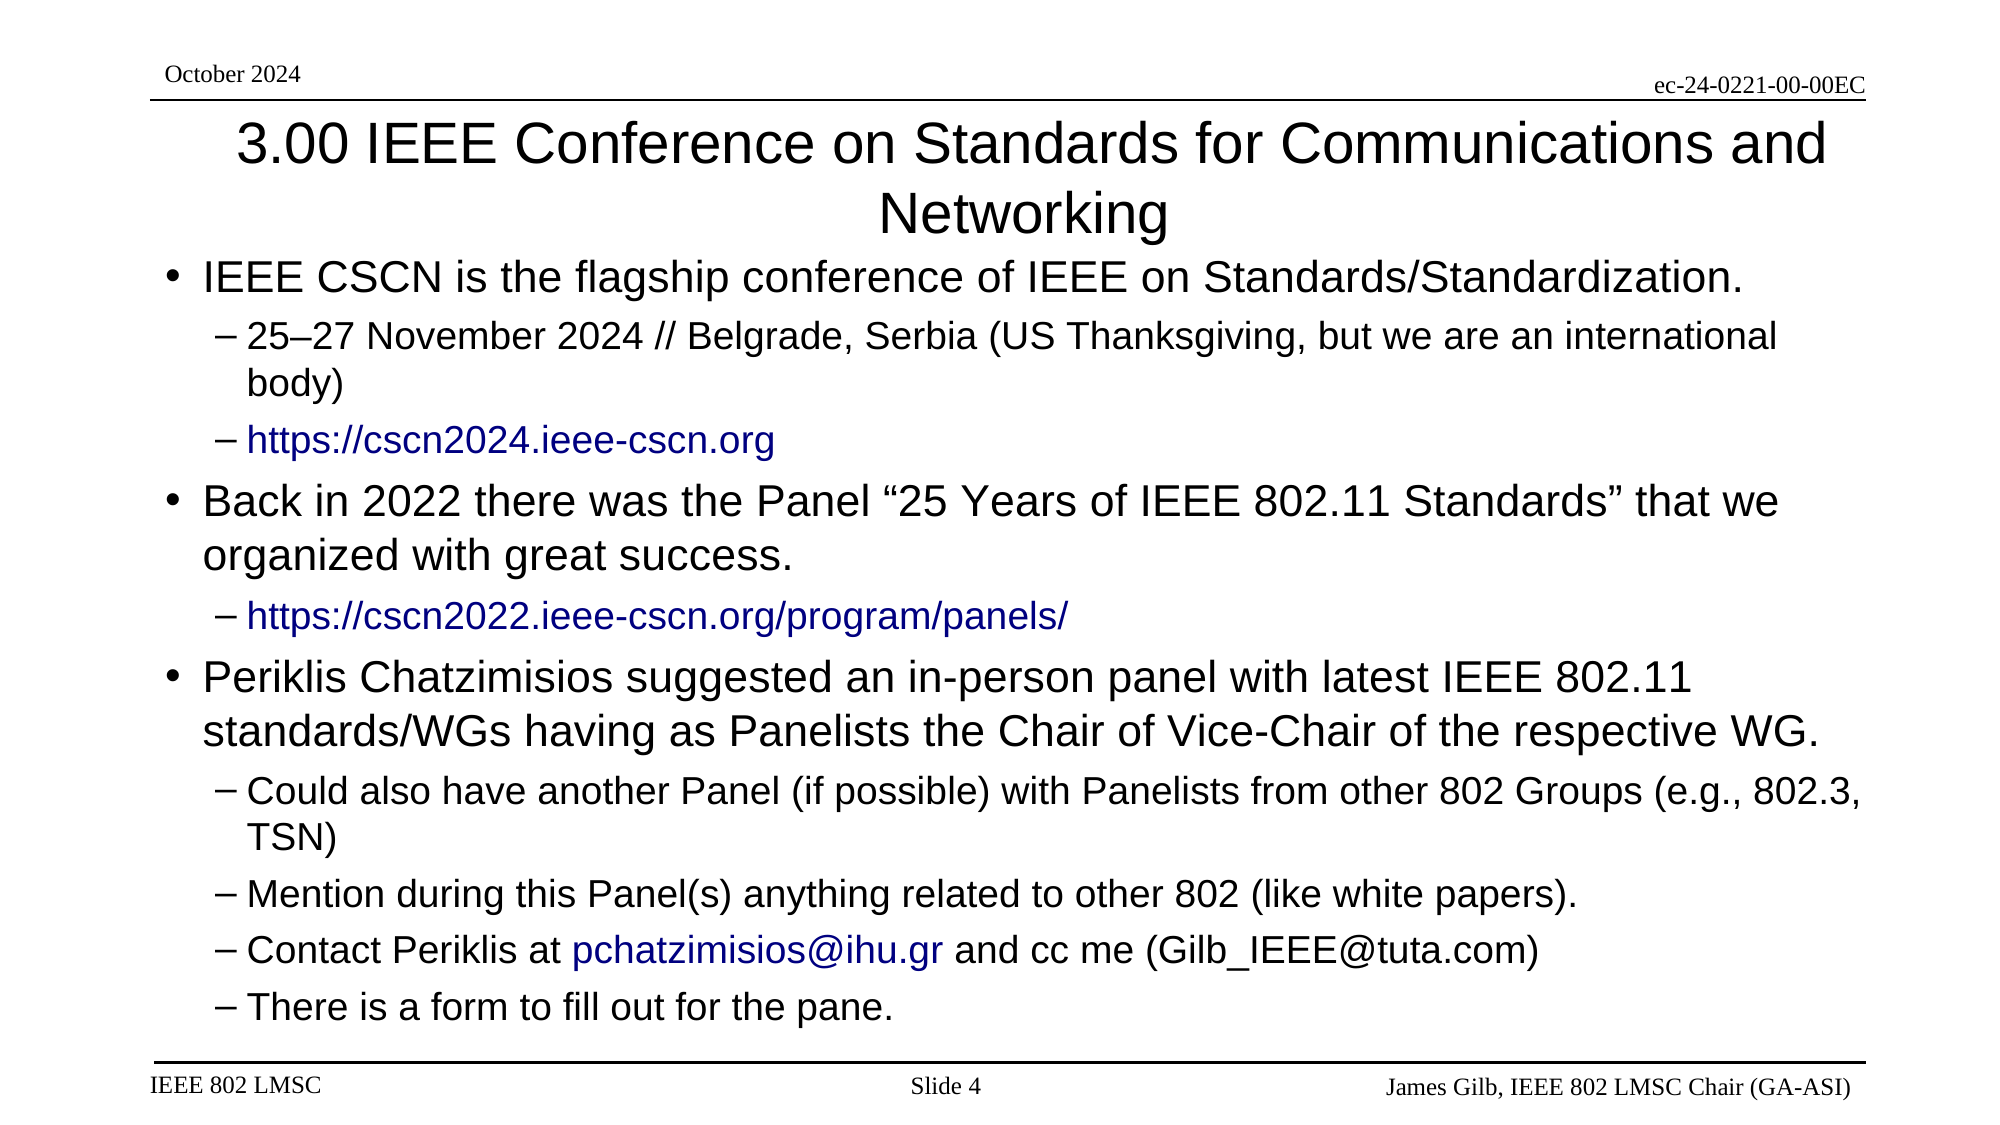

# 3.00 IEEE Conference on Standards for Communications and Networking
IEEE CSCN is the flagship conference of IEEE on Standards/Standardization.
25–27 November 2024 // Belgrade, Serbia (US Thanksgiving, but we are an international body)
https://cscn2024.ieee-cscn.org
Back in 2022 there was the Panel “25 Years of IEEE 802.11 Standards” that we organized with great success.
https://cscn2022.ieee-cscn.org/program/panels/
Periklis Chatzimisios suggested an in-person panel with latest IEEE 802.11 standards/WGs having as Panelists the Chair of Vice-Chair of the respective WG.
Could also have another Panel (if possible) with Panelists from other 802 Groups (e.g., 802.3, TSN)
Mention during this Panel(s) anything related to other 802 (like white papers).
Contact Periklis at pchatzimisios@ihu.gr and cc me (Gilb_IEEE@tuta.com)
There is a form to fill out for the pane.
4